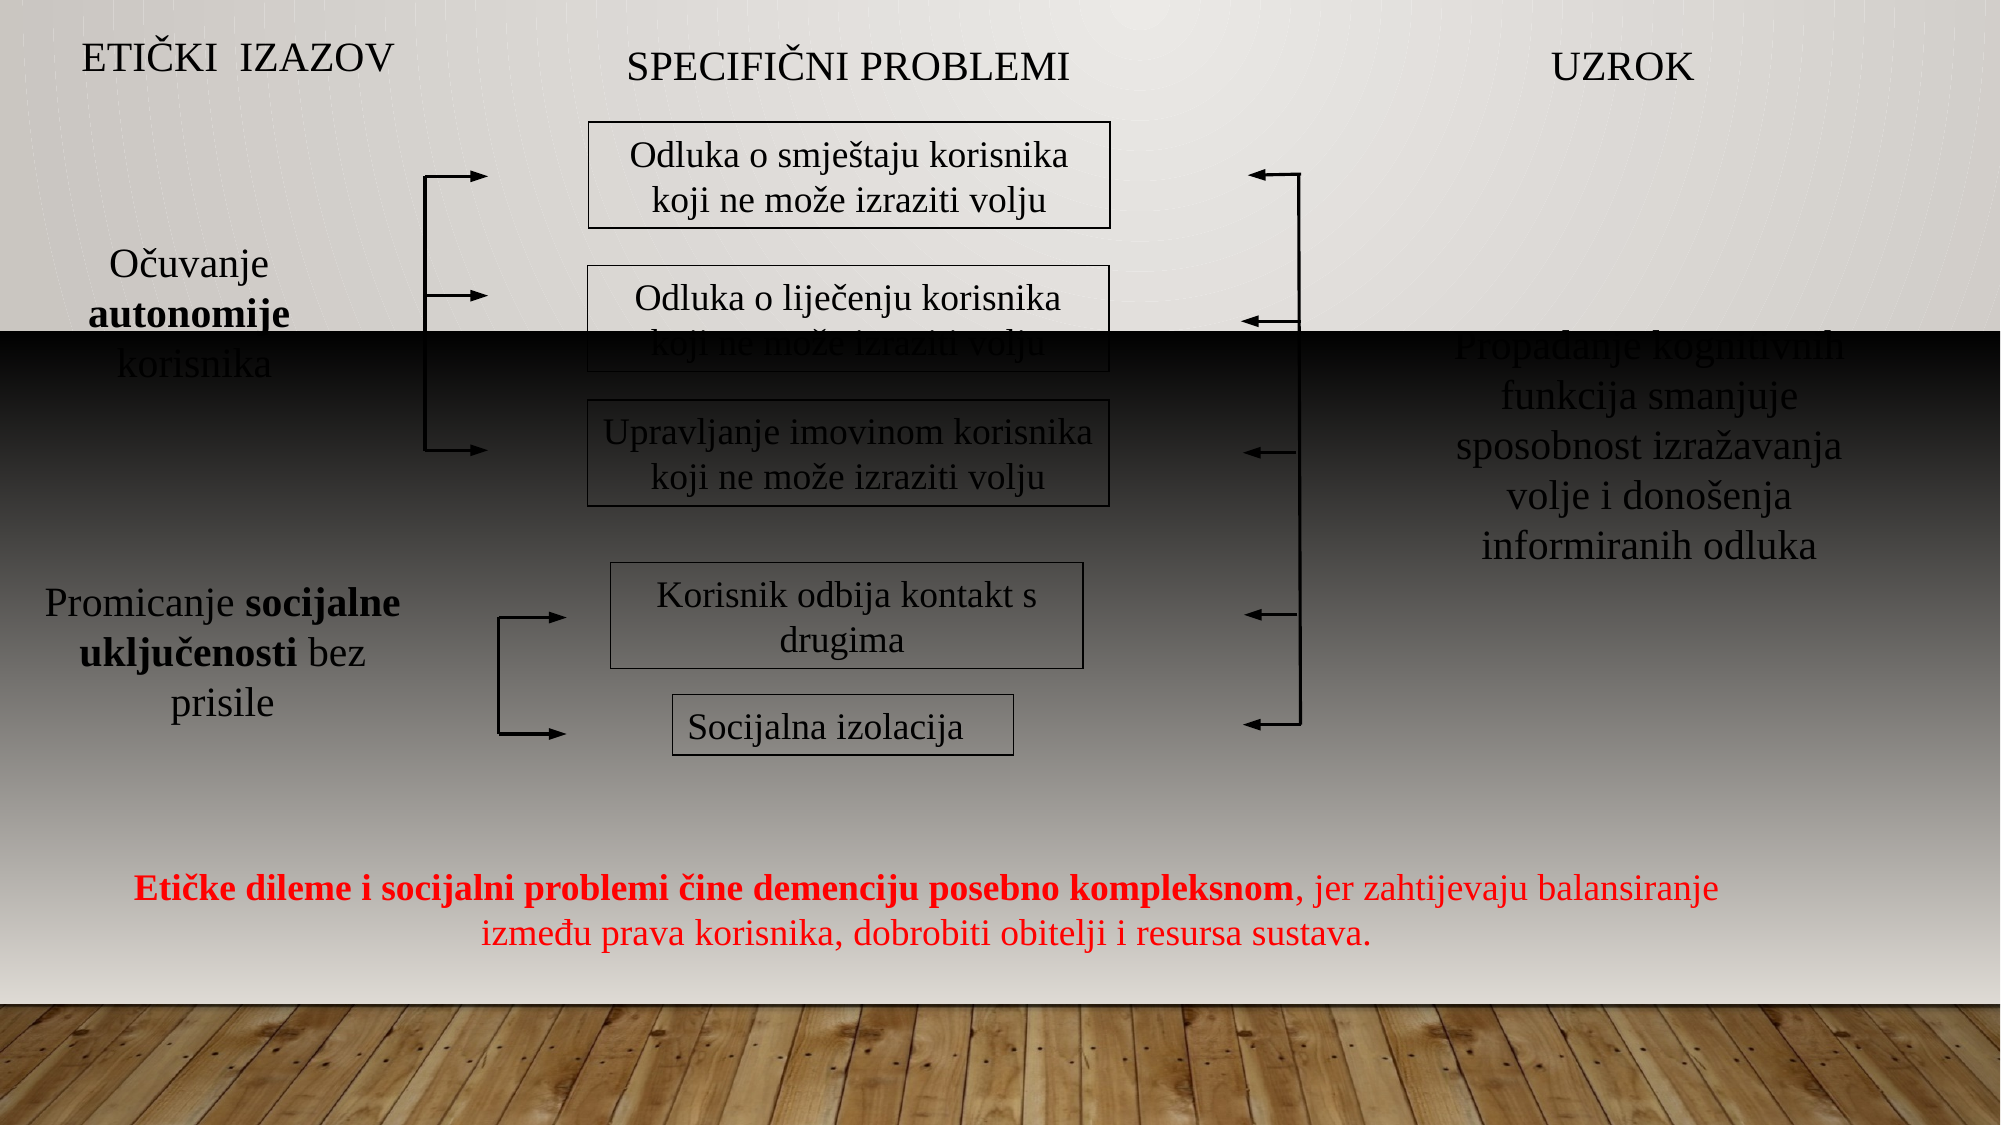

ETIČKI IZAZOV
SPECIFIČNI PROBLEMI
UZROK
Odluka o smještaju korisnika koji ne može izraziti volju
Očuvanje
autonomije
korisnika
Odluka o liječenju korisnika koji ne može izraziti volju
Propadanje kognitivnih funkcija smanjuje sposobnost izražavanja volje i donošenja informiranih odluka
Upravljanje imovinom korisnika koji ne može izraziti volju
Korisnik odbija kontakt s drugima
Promicanje socijalne uključenosti bez prisile
Socijalna izolacija
Etičke dileme i socijalni problemi čine demenciju posebno kompleksnom, jer zahtijevaju balansiranje između prava korisnika, dobrobiti obitelji i resursa sustava.